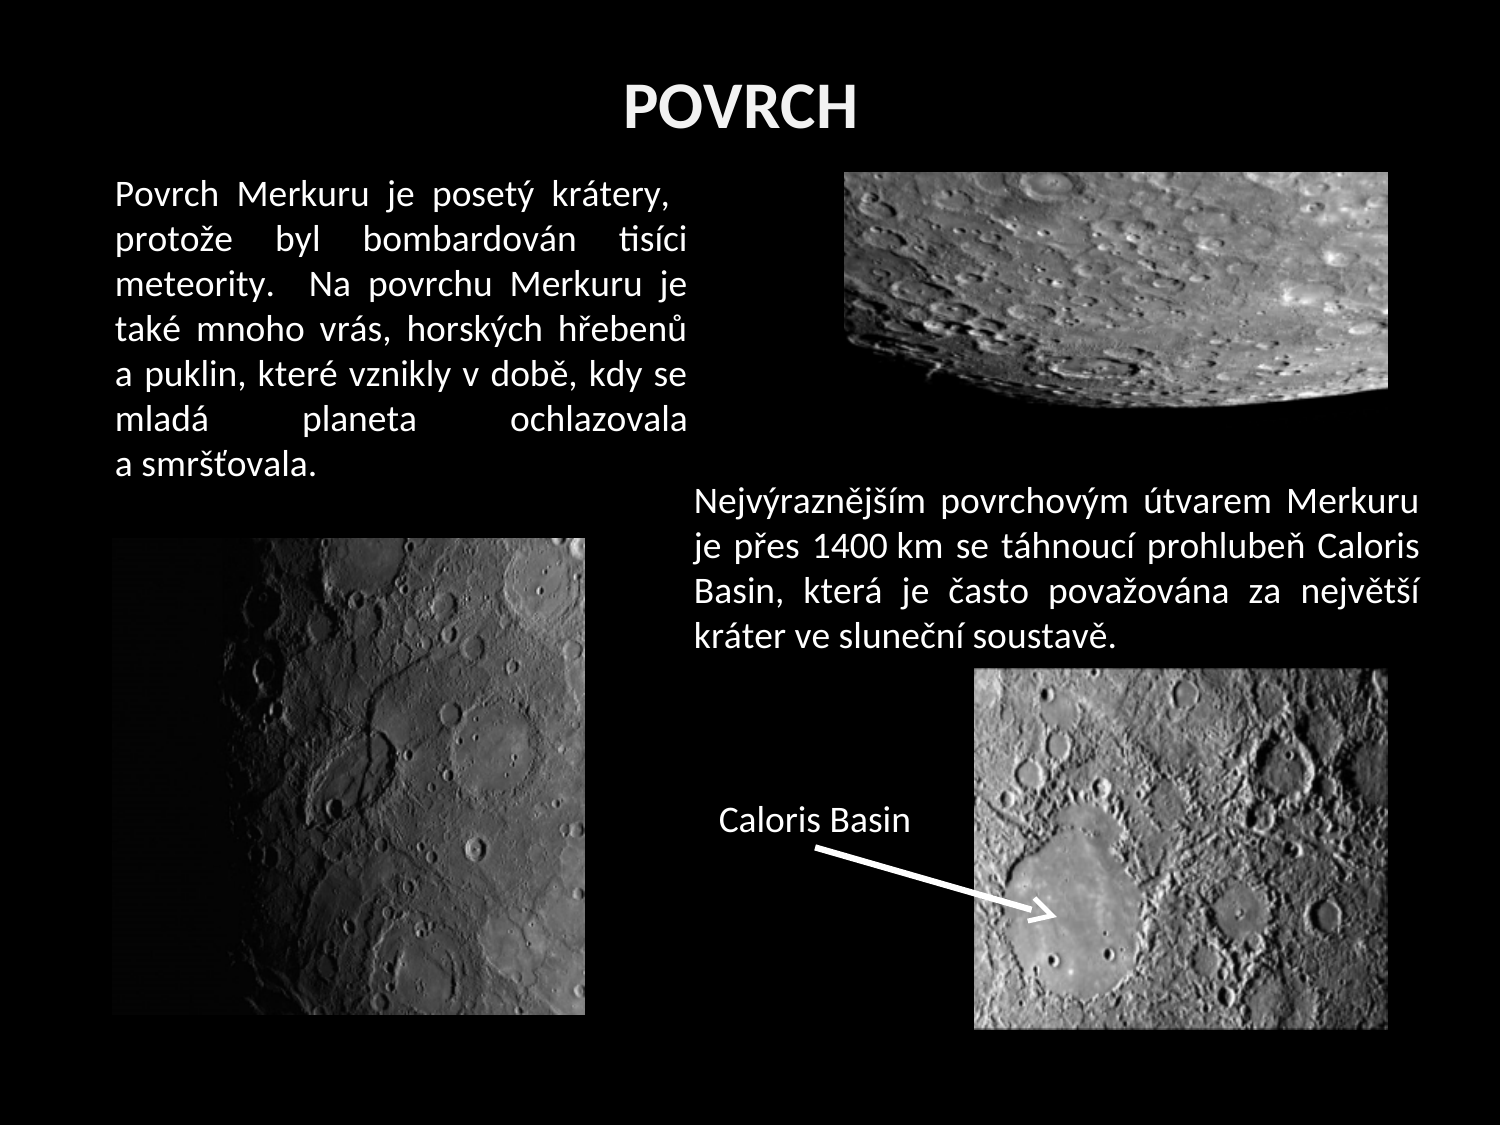

POVRCH
Povrch Merkuru je posetý krátery, protože byl bombardován tisíci meteority. Na povrchu Merkuru je také mnoho vrás, horských hřebenů a puklin, které vznikly v době, kdy se mladá planeta ochlazovala
a smršťovala.
Nejvýraznějším povrchovým útvarem Merkuru je přes 1400 km se táhnoucí prohlubeň Caloris Basin, která je často považována za největší kráter ve sluneční soustavě.
Caloris Basin